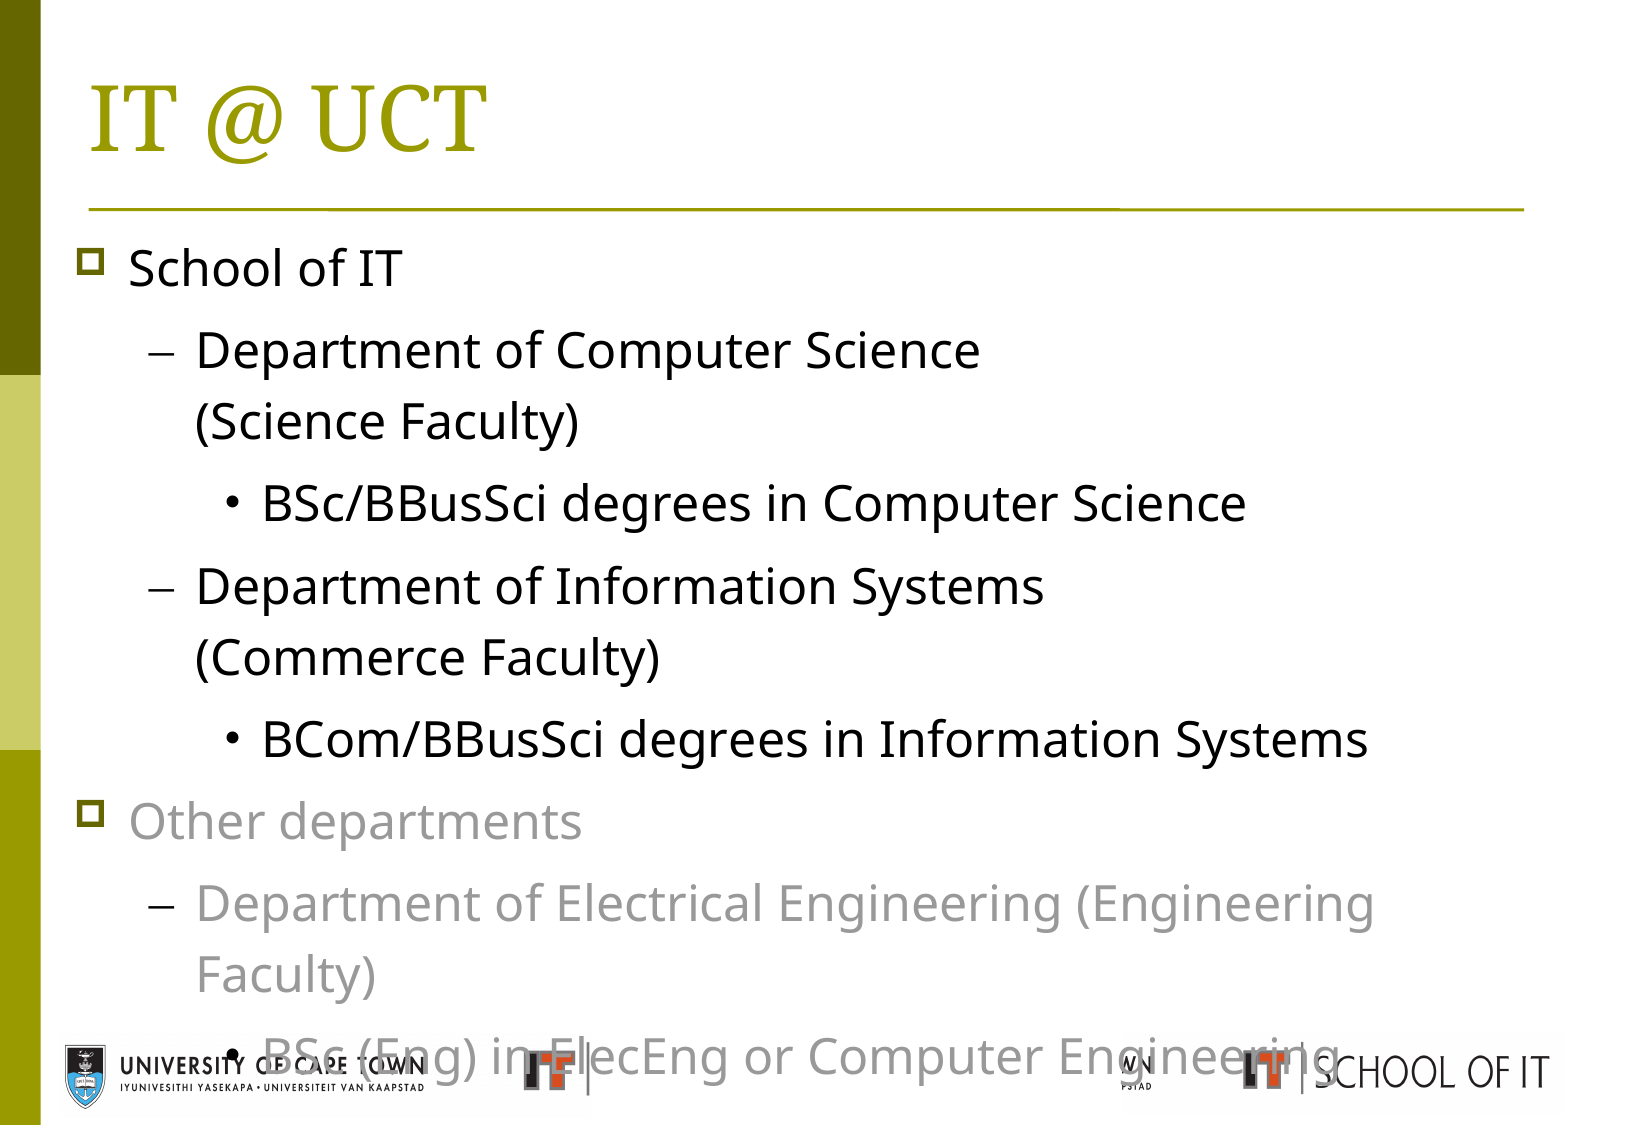

# IT @ UCT
School of IT
Department of Computer Science
(Science Faculty)‏
BSc/BBusSci degrees in Computer Science
Department of Information Systems
(Commerce Faculty)‏
BCom/BBusSci degrees in Information Systems
Other departments
Department of Electrical Engineering (Engineering Faculty)‏
BSc (Eng) in ElecEng or Computer Engineering